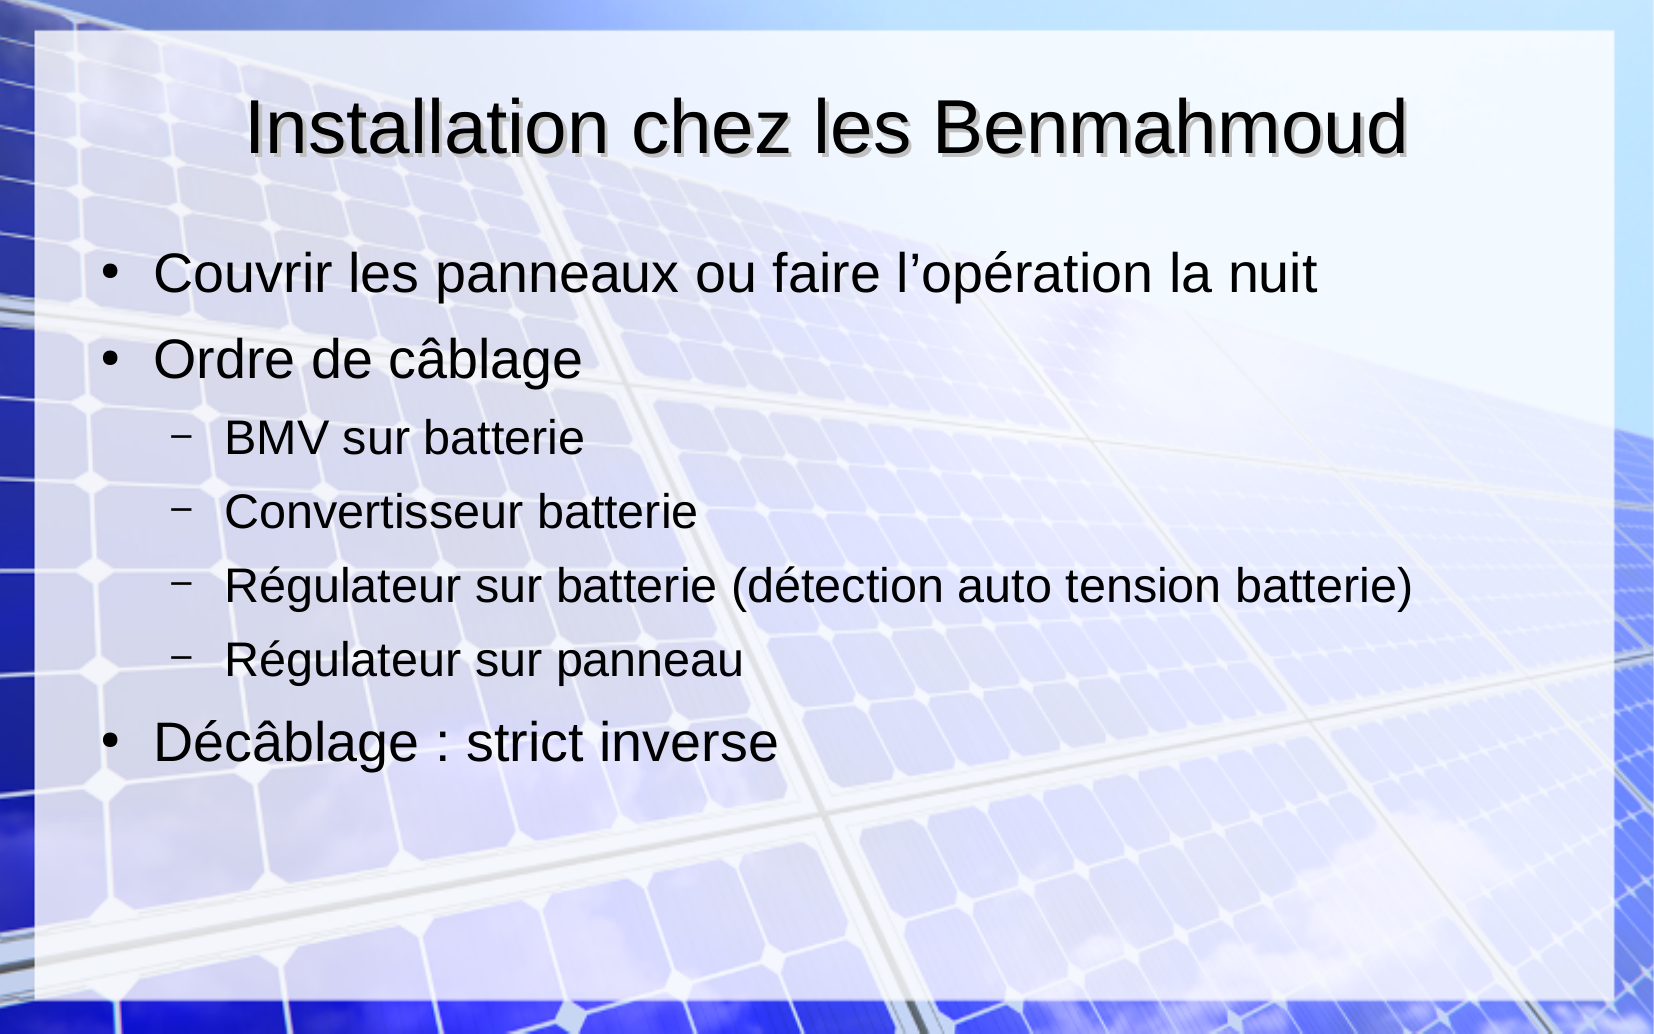

# Installation chez les Benmahmoud
Couvrir les panneaux ou faire l’opération la nuit
Ordre de câblage
BMV sur batterie
Convertisseur batterie
Régulateur sur batterie (détection auto tension batterie)
Régulateur sur panneau
Décâblage : strict inverse